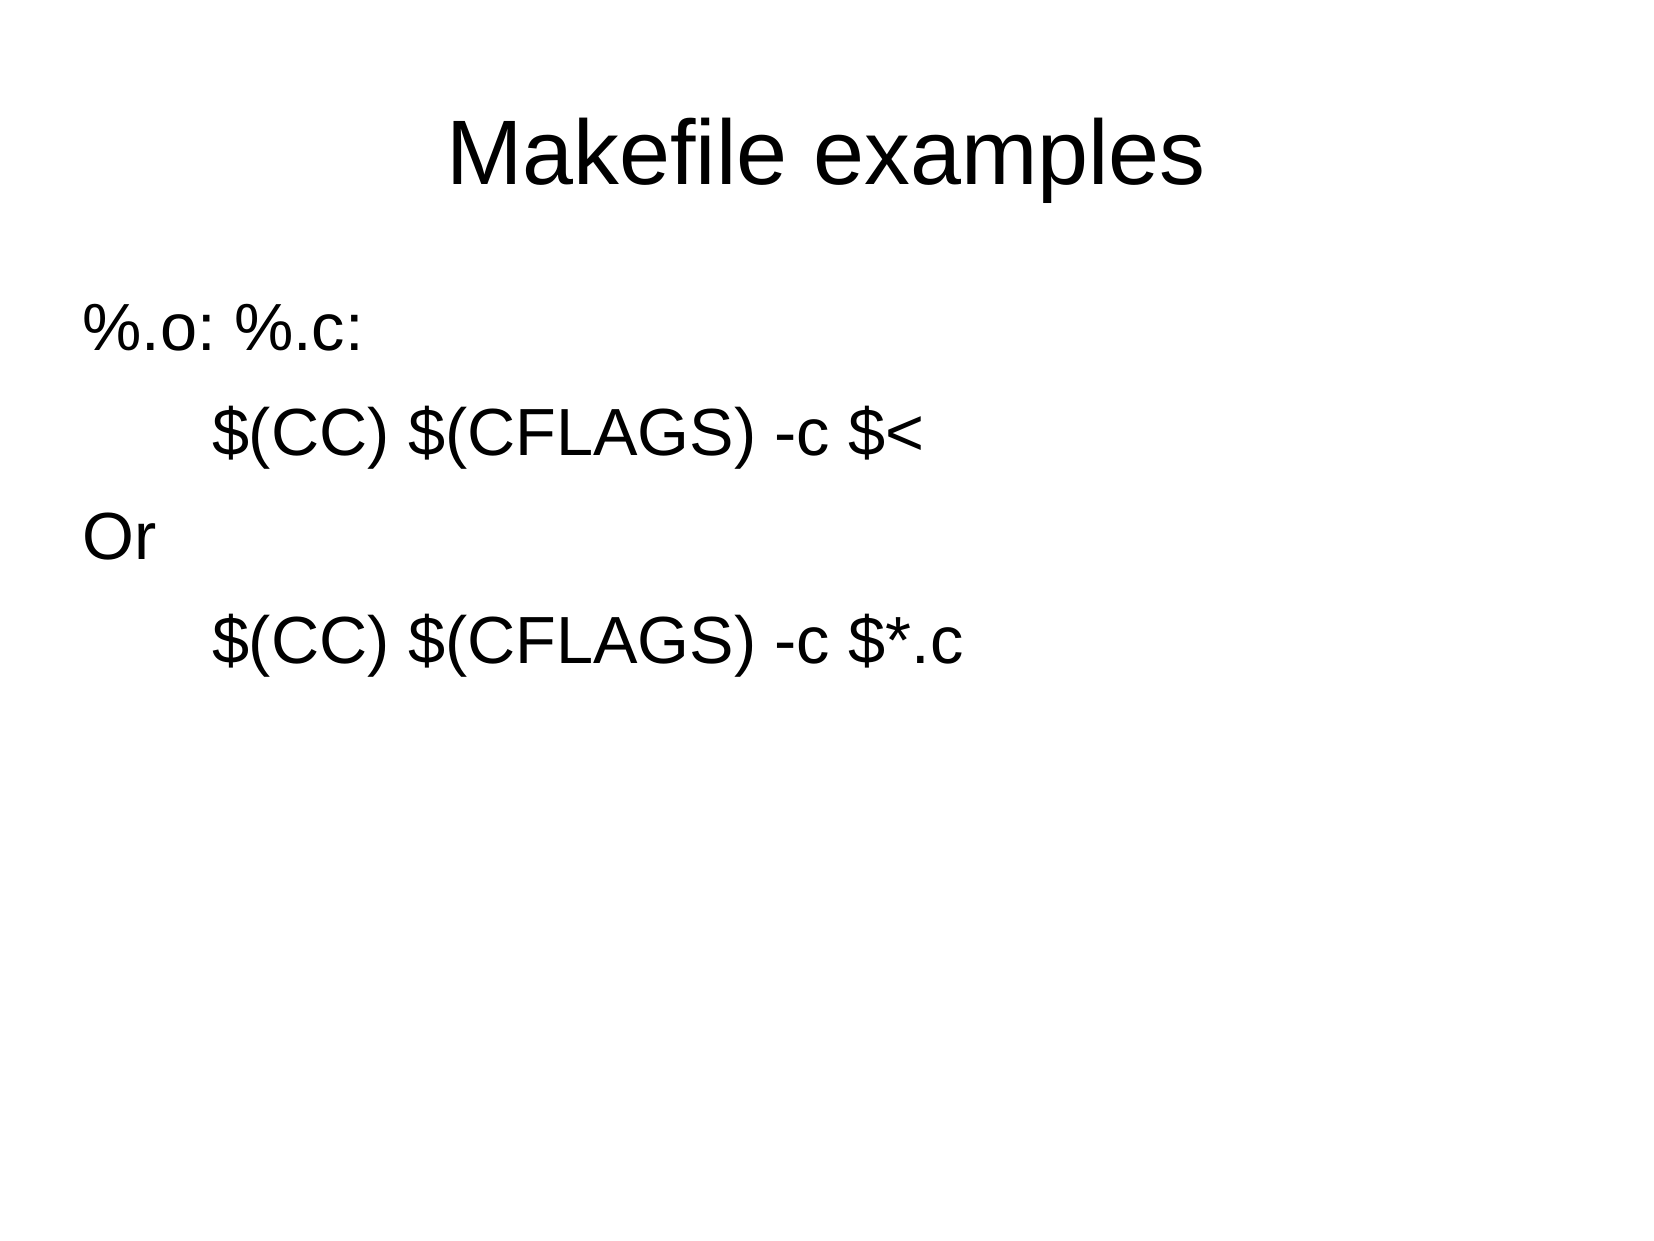

# Makefile examples
%.o: %.c:
 $(CC) $(CFLAGS) -c $<
Or
 $(CC) $(CFLAGS) -c $*.c